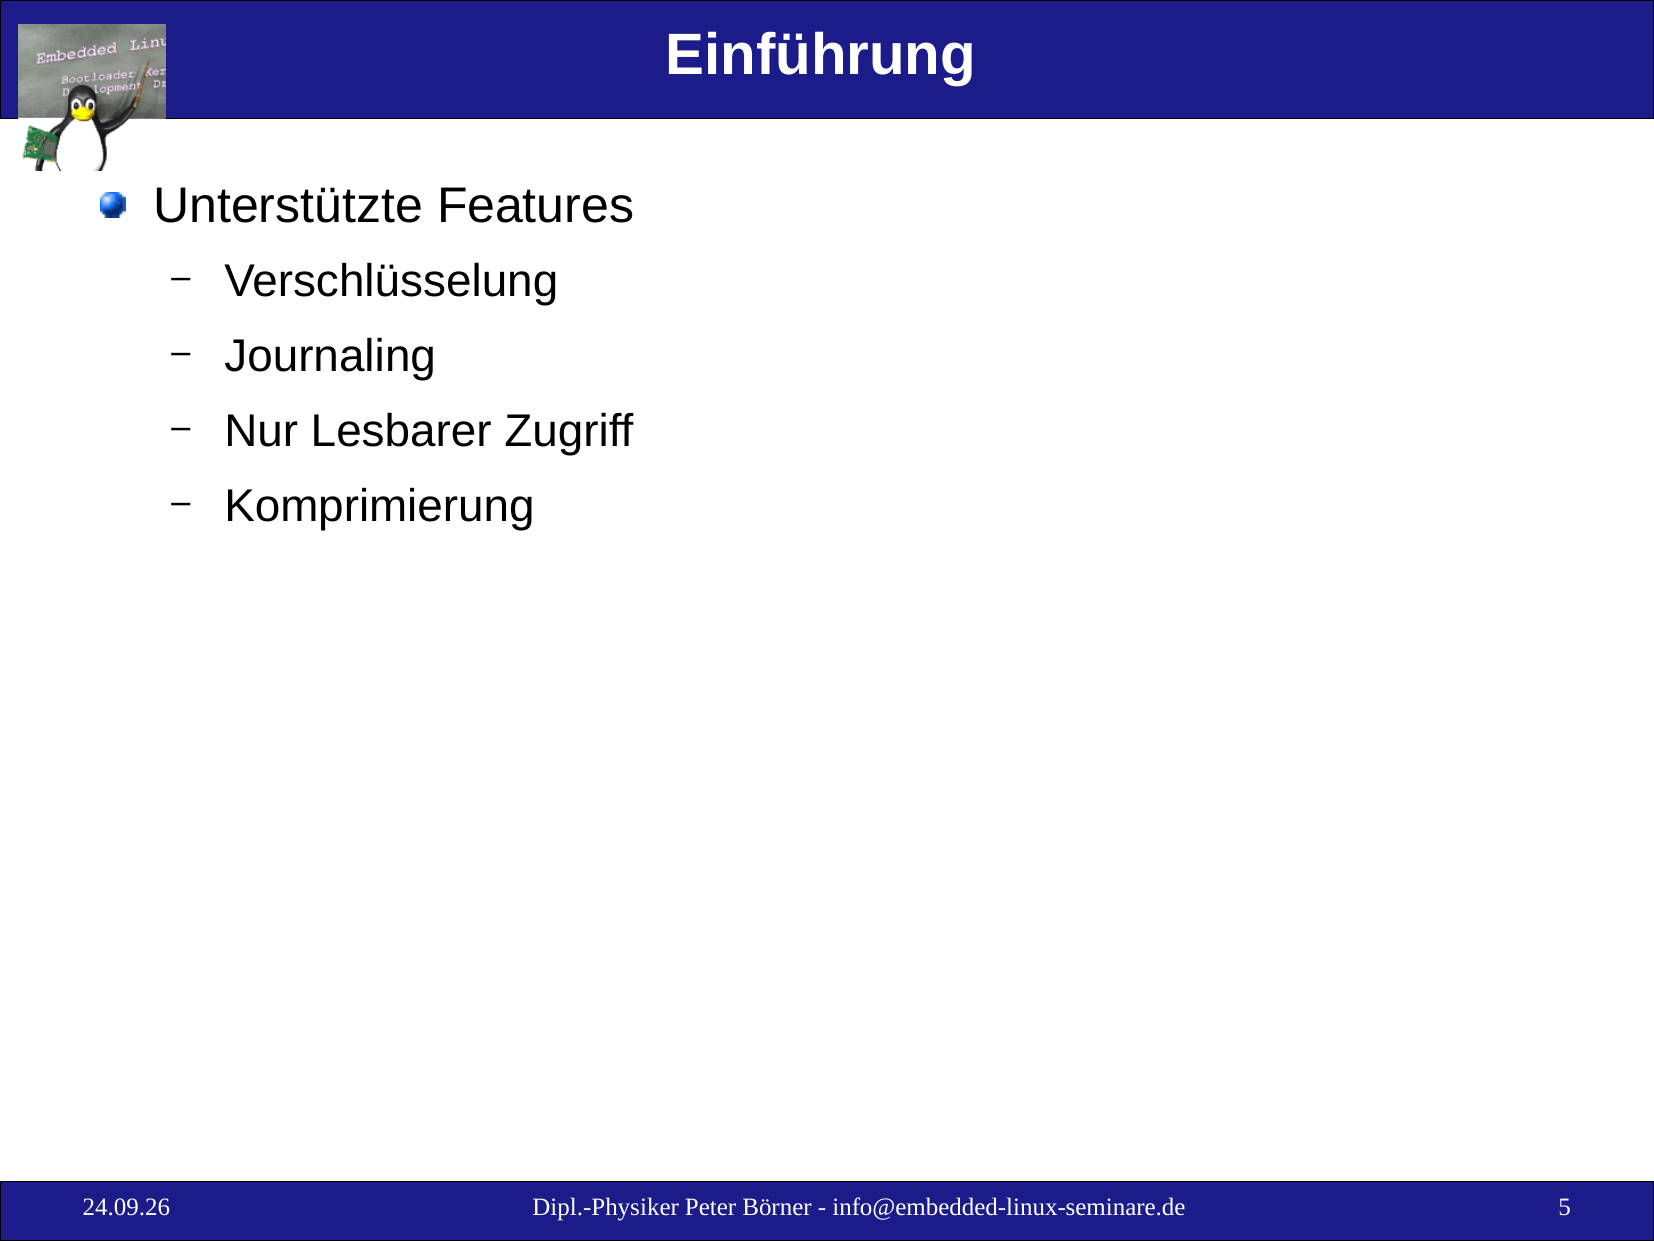

# Einführung
Unterstützte Features
Verschlüsselung
Journaling
Nur Lesbarer Zugriff
Komprimierung
 Dipl.-Physiker Peter Börner - info@embedded-linux-seminare.de
5